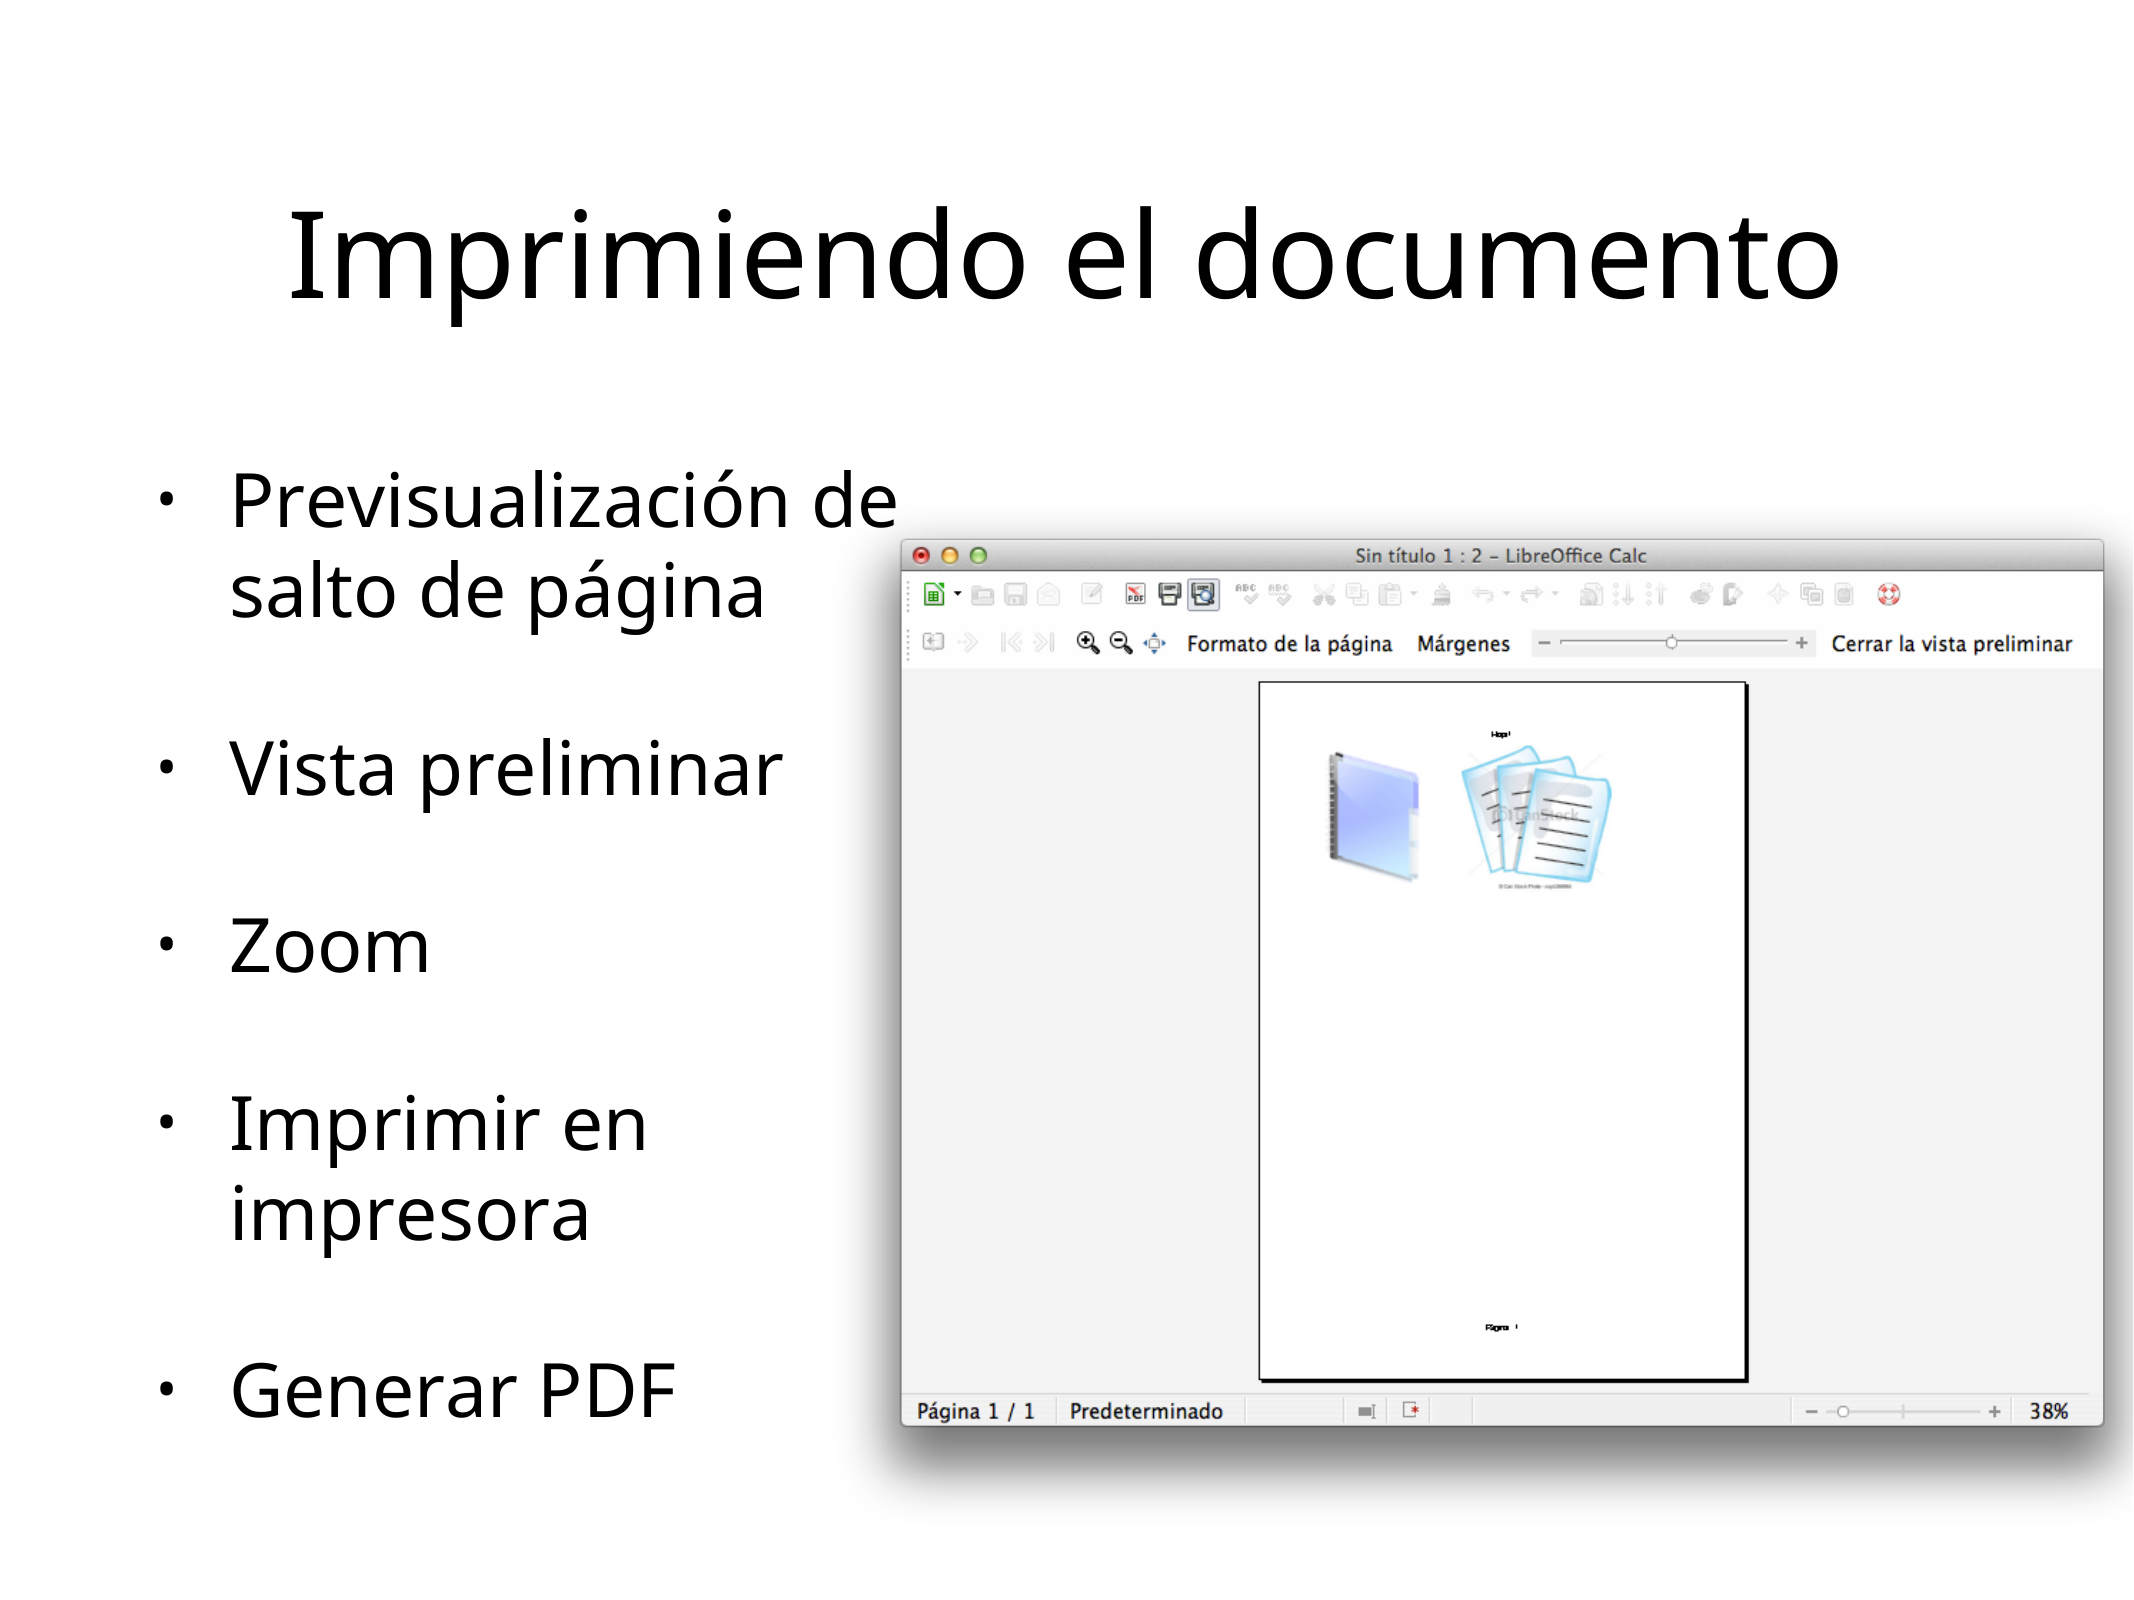

# Imprimiendo el documento
Previsualización de salto de página
Vista preliminar
Zoom
Imprimir en impresora
Generar PDF